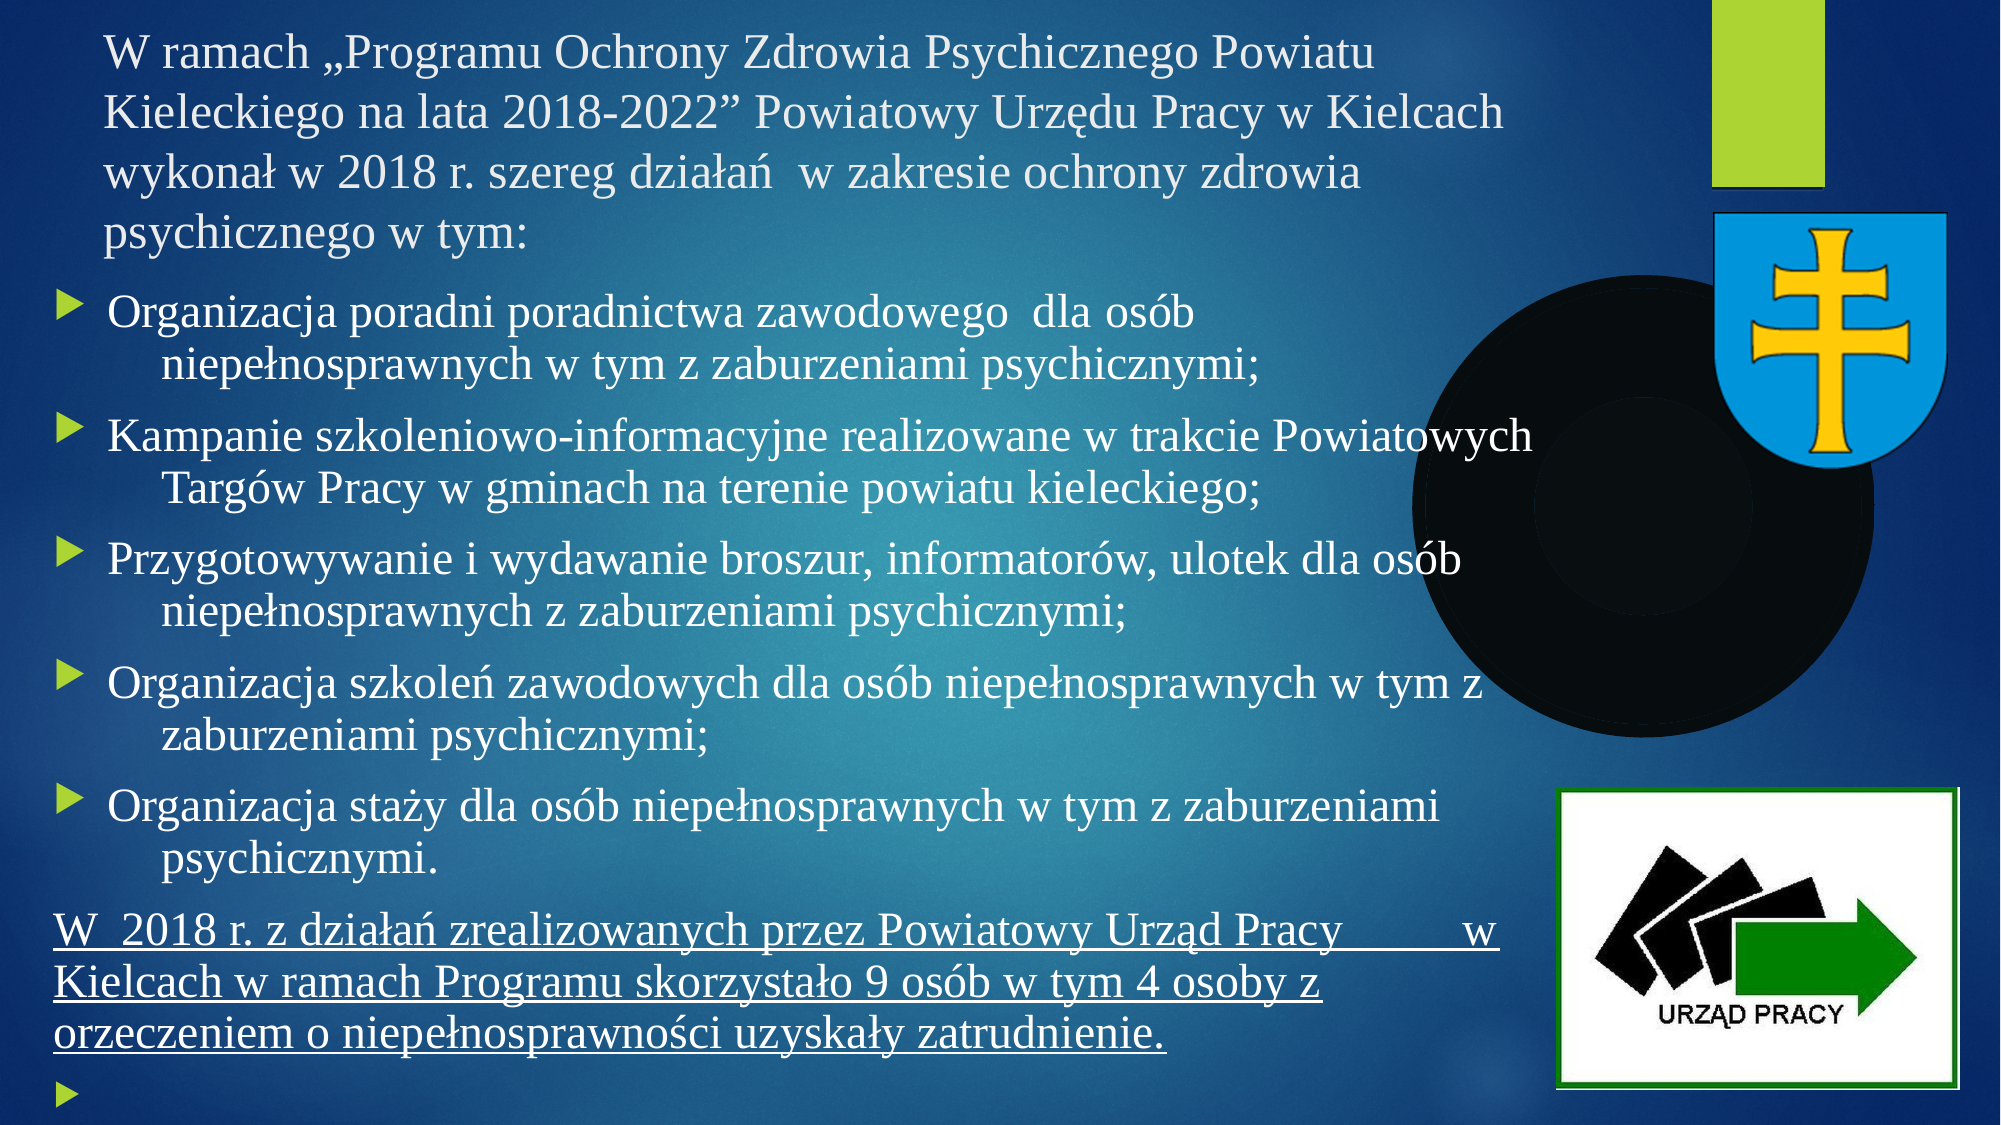

# W ramach „Programu Ochrony Zdrowia Psychicznego Powiatu Kieleckiego na lata 2018-2022” Powiatowy Urzędu Pracy w Kielcach wykonał w 2018 r. szereg działań w zakresie ochrony zdrowia psychicznego w tym:
Organizacja poradni poradnictwa zawodowego dla osób niepełnosprawnych w tym z zaburzeniami psychicznymi;
Kampanie szkoleniowo-informacyjne realizowane w trakcie Powiatowych Targów Pracy w gminach na terenie powiatu kieleckiego;
Przygotowywanie i wydawanie broszur, informatorów, ulotek dla osób niepełnosprawnych z zaburzeniami psychicznymi;
Organizacja szkoleń zawodowych dla osób niepełnosprawnych w tym z zaburzeniami psychicznymi;
Organizacja staży dla osób niepełnosprawnych w tym z zaburzeniami psychicznymi.
W 2018 r. z działań zrealizowanych przez Powiatowy Urząd Pracy w Kielcach w ramach Programu skorzystało 9 osób w tym 4 osoby z orzeczeniem o niepełnosprawności uzyskały zatrudnienie.